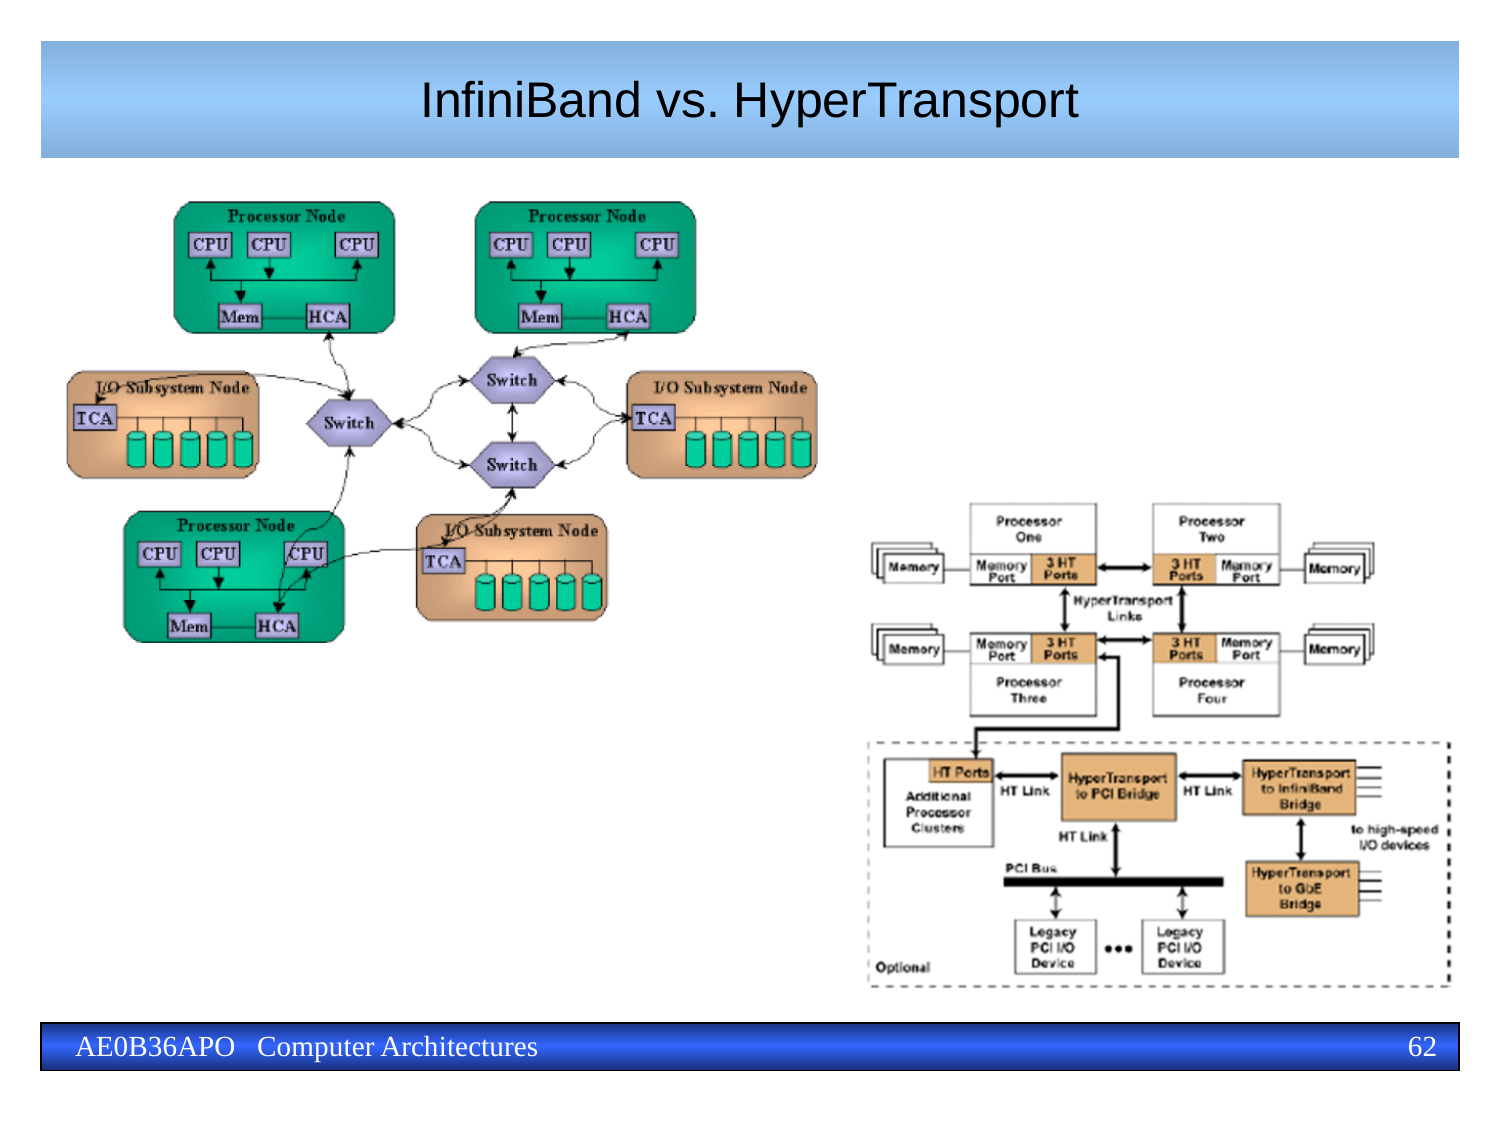

# InfiniBand vs. HyperTransport
AE0B36APO Computer Architectures
62